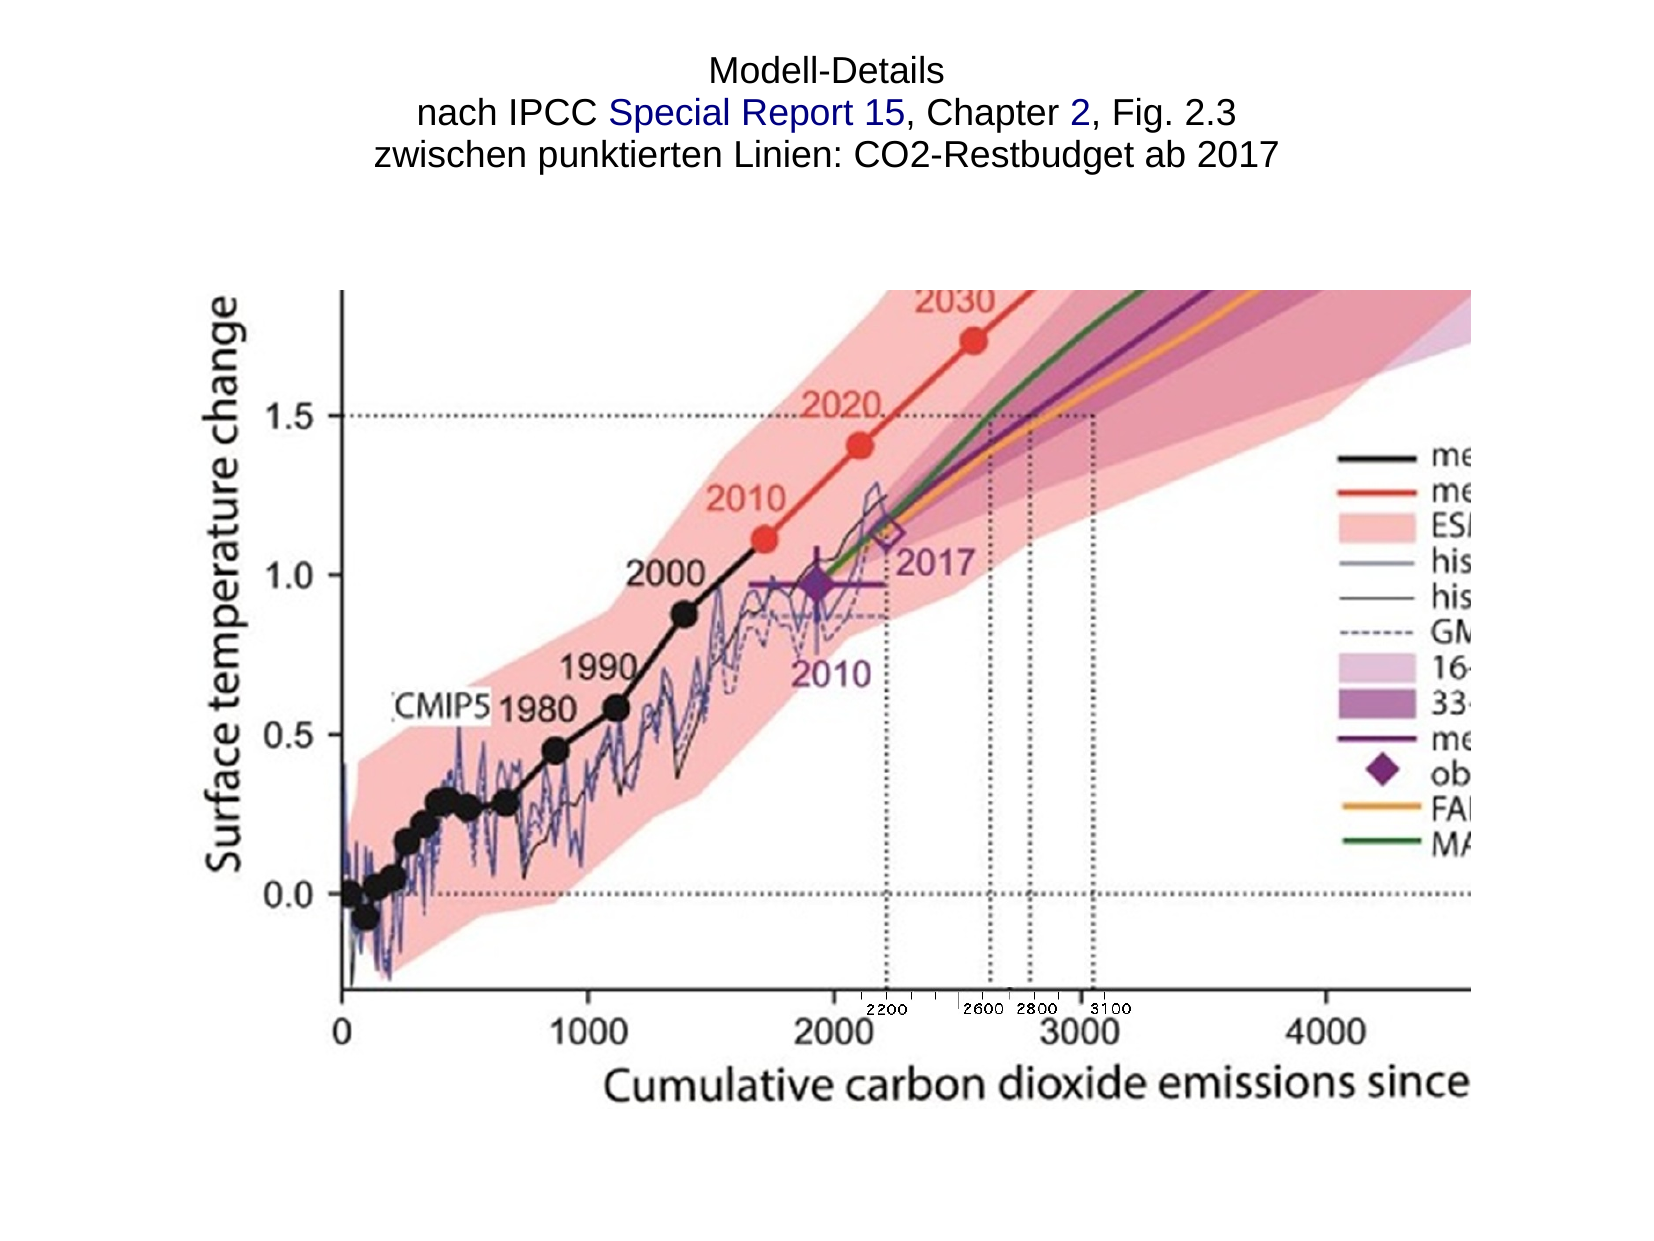

# Modell-Details nach IPCC Special Report 15, Chapter 2, Fig. 2.3 zwischen punktierten Linien: CO2-Restbudget ab 2017